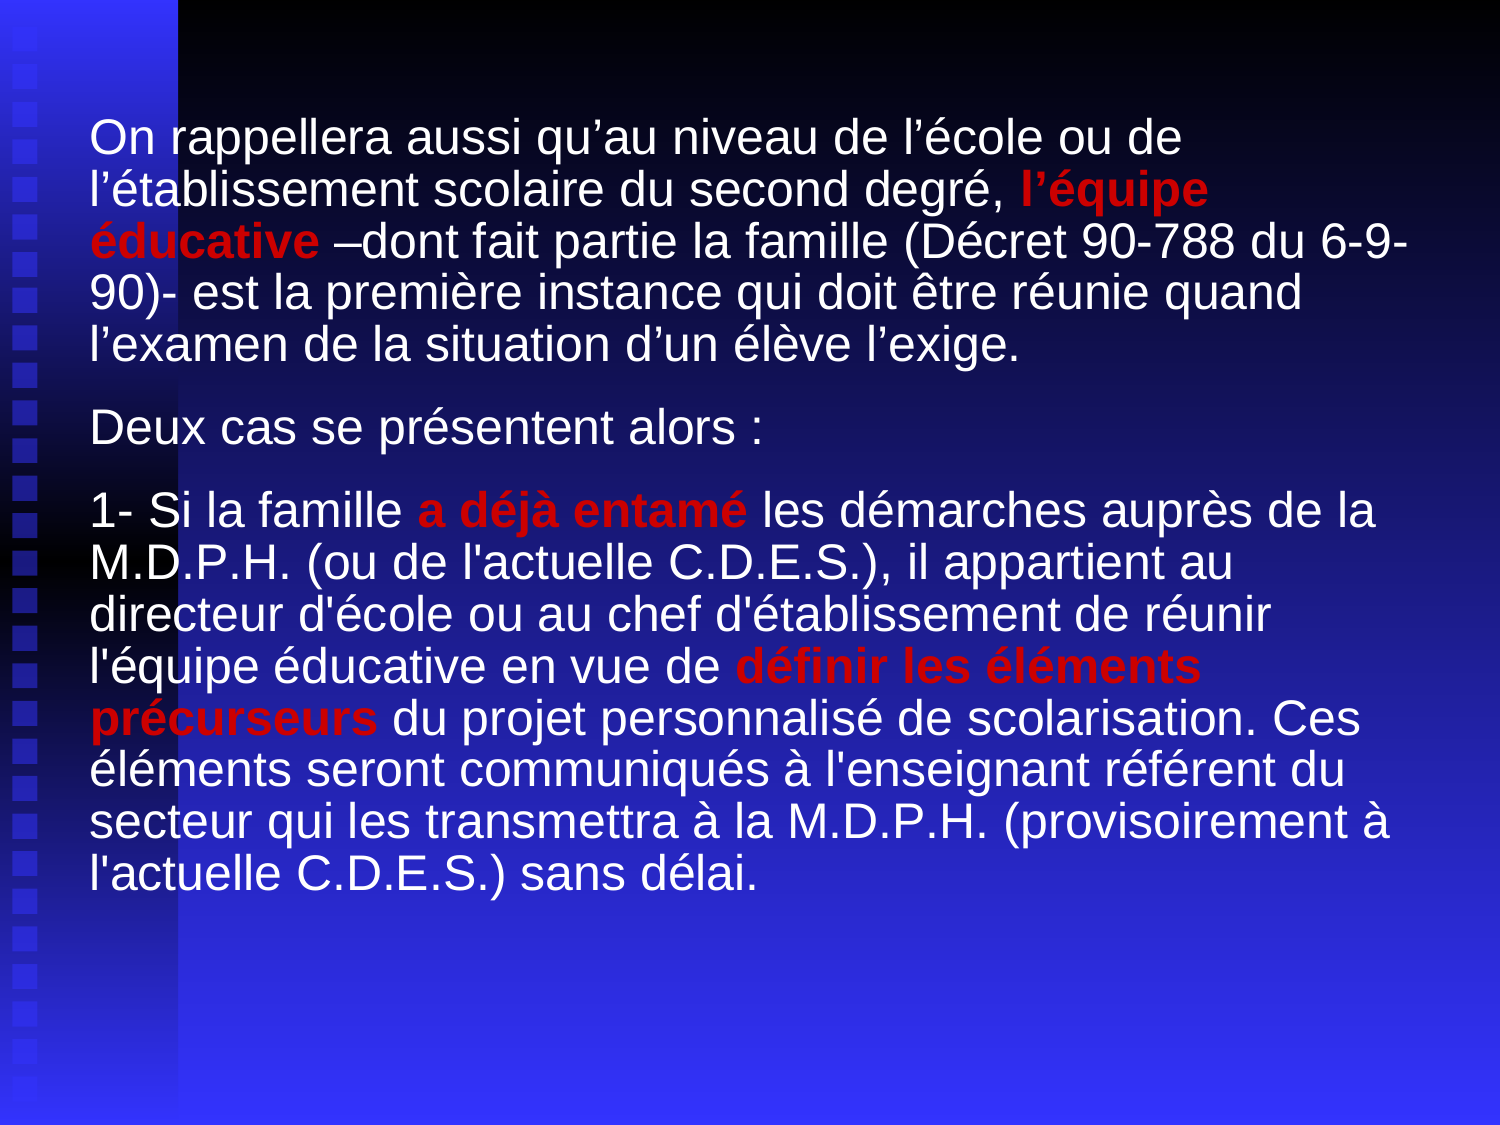

On rappellera aussi qu’au niveau de l’école ou de l’établissement scolaire du second degré, l’équipe éducative –dont fait partie la famille (Décret 90-788 du 6-9-90)- est la première instance qui doit être réunie quand l’examen de la situation d’un élève l’exige.
Deux cas se présentent alors :
1- Si la famille a déjà entamé les démarches auprès de la M.D.P.H. (ou de l'actuelle C.D.E.S.), il appartient au directeur d'école ou au chef d'établissement de réunir l'équipe éducative en vue de définir les éléments précurseurs du projet personnalisé de scolarisation. Ces éléments seront communiqués à l'enseignant référent du secteur qui les transmettra à la M.D.P.H. (provisoirement à l'actuelle C.D.E.S.) sans délai.